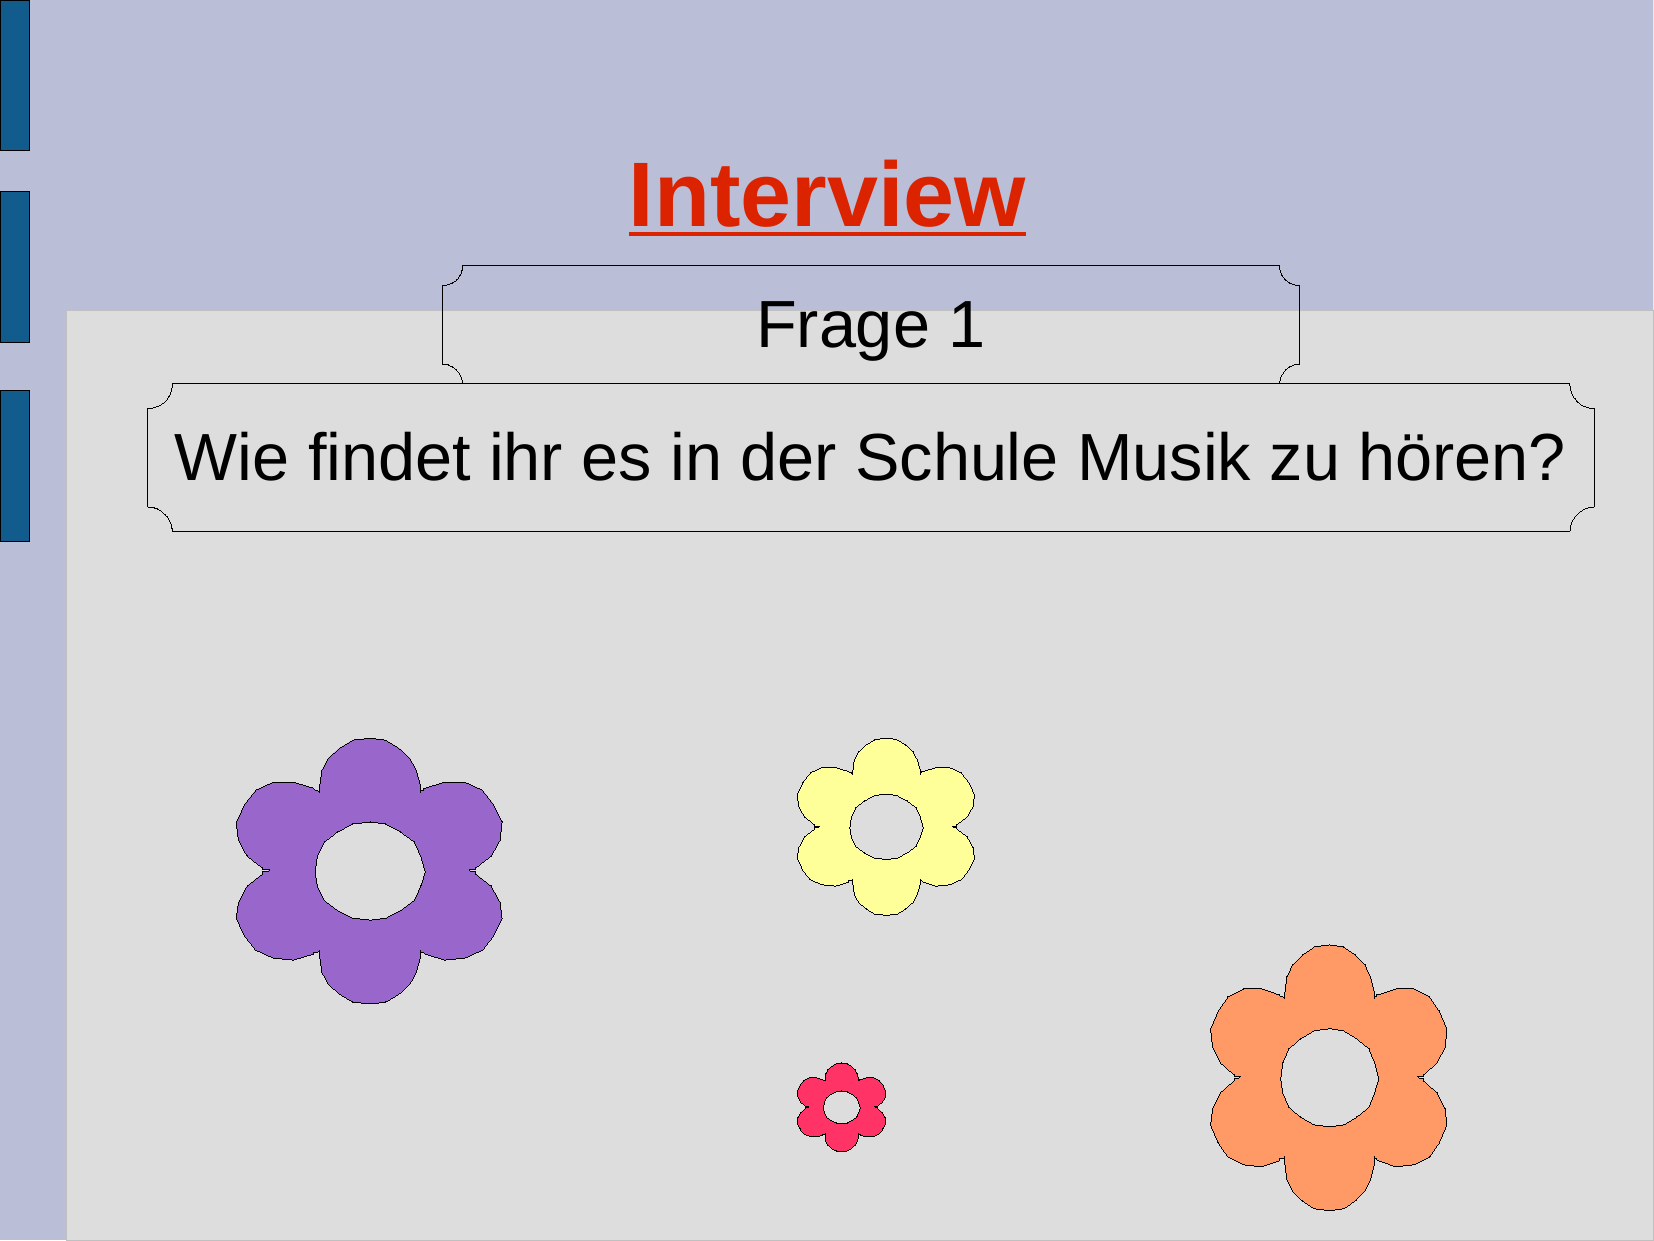

# Interview
Frage 1
Wie findet ihr es in der Schule Musik zu hören?